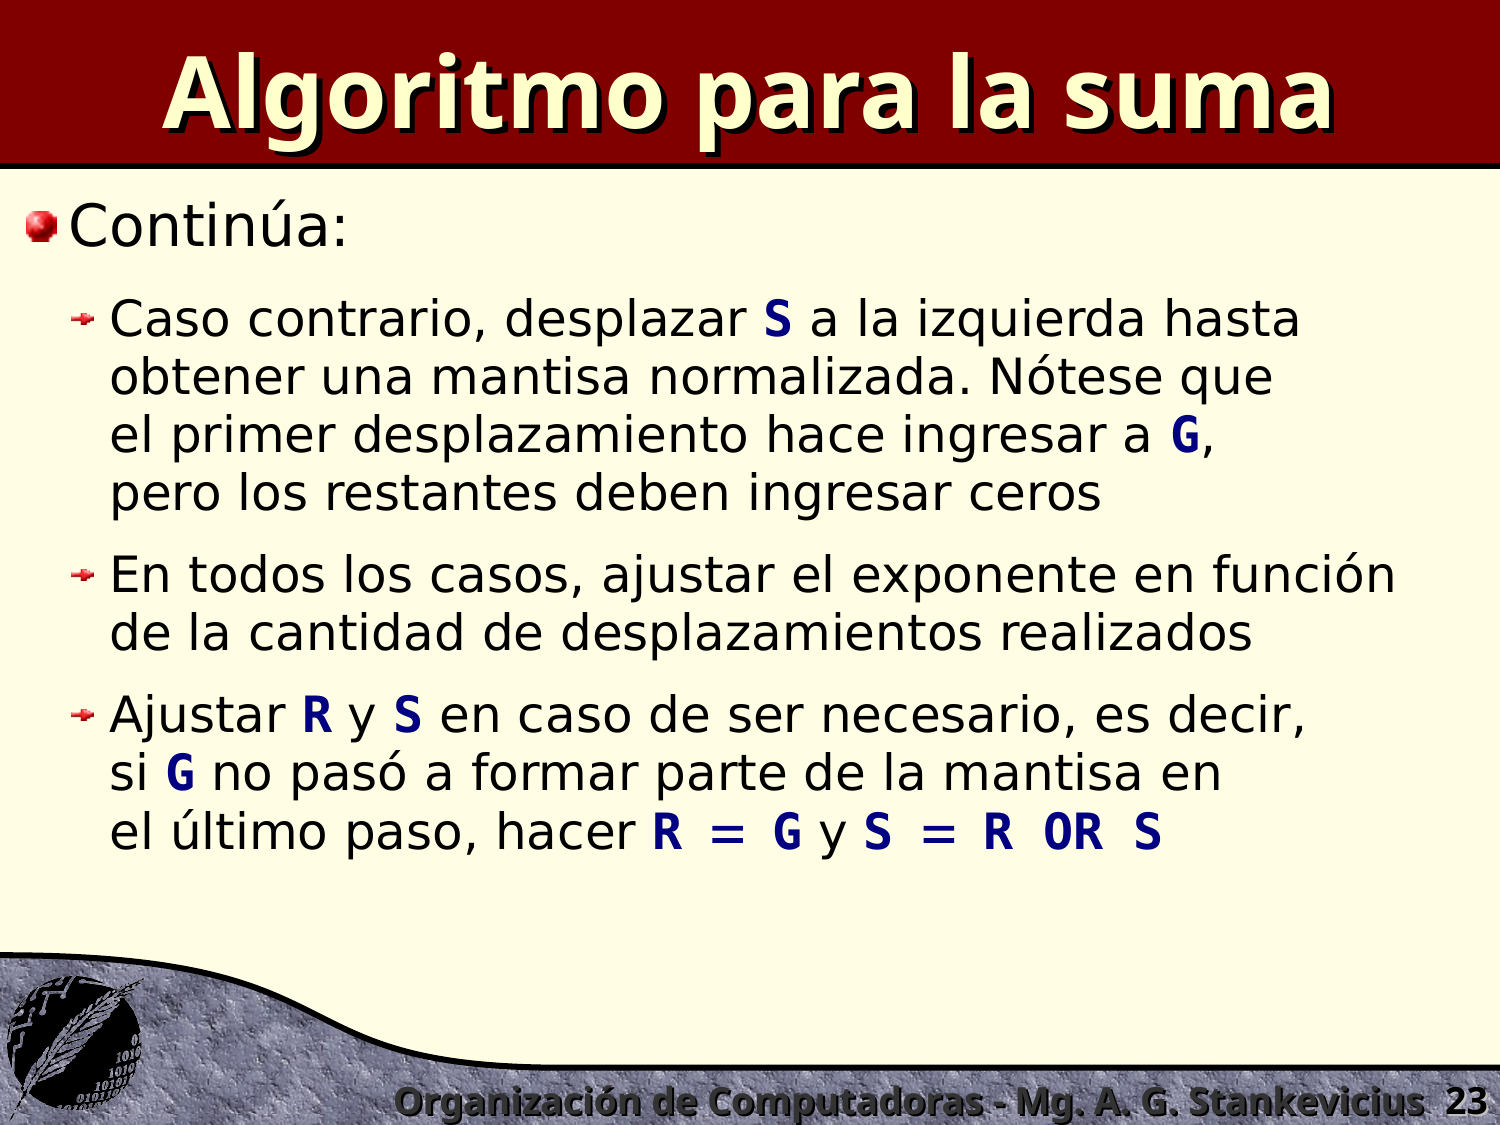

# Algoritmo para la suma
Continúa:
Caso contrario, desplazar S a la izquierda hasta obtener una mantisa normalizada. Nótese que
el primer desplazamiento hace ingresar a G,
pero los restantes deben ingresar ceros
En todos los casos, ajustar el exponente en función
de la cantidad de desplazamientos realizados
Ajustar R y S en caso de ser necesario, es decir,
si G no pasó a formar parte de la mantisa en
el último paso, hacer R = G y S = R OR S
23